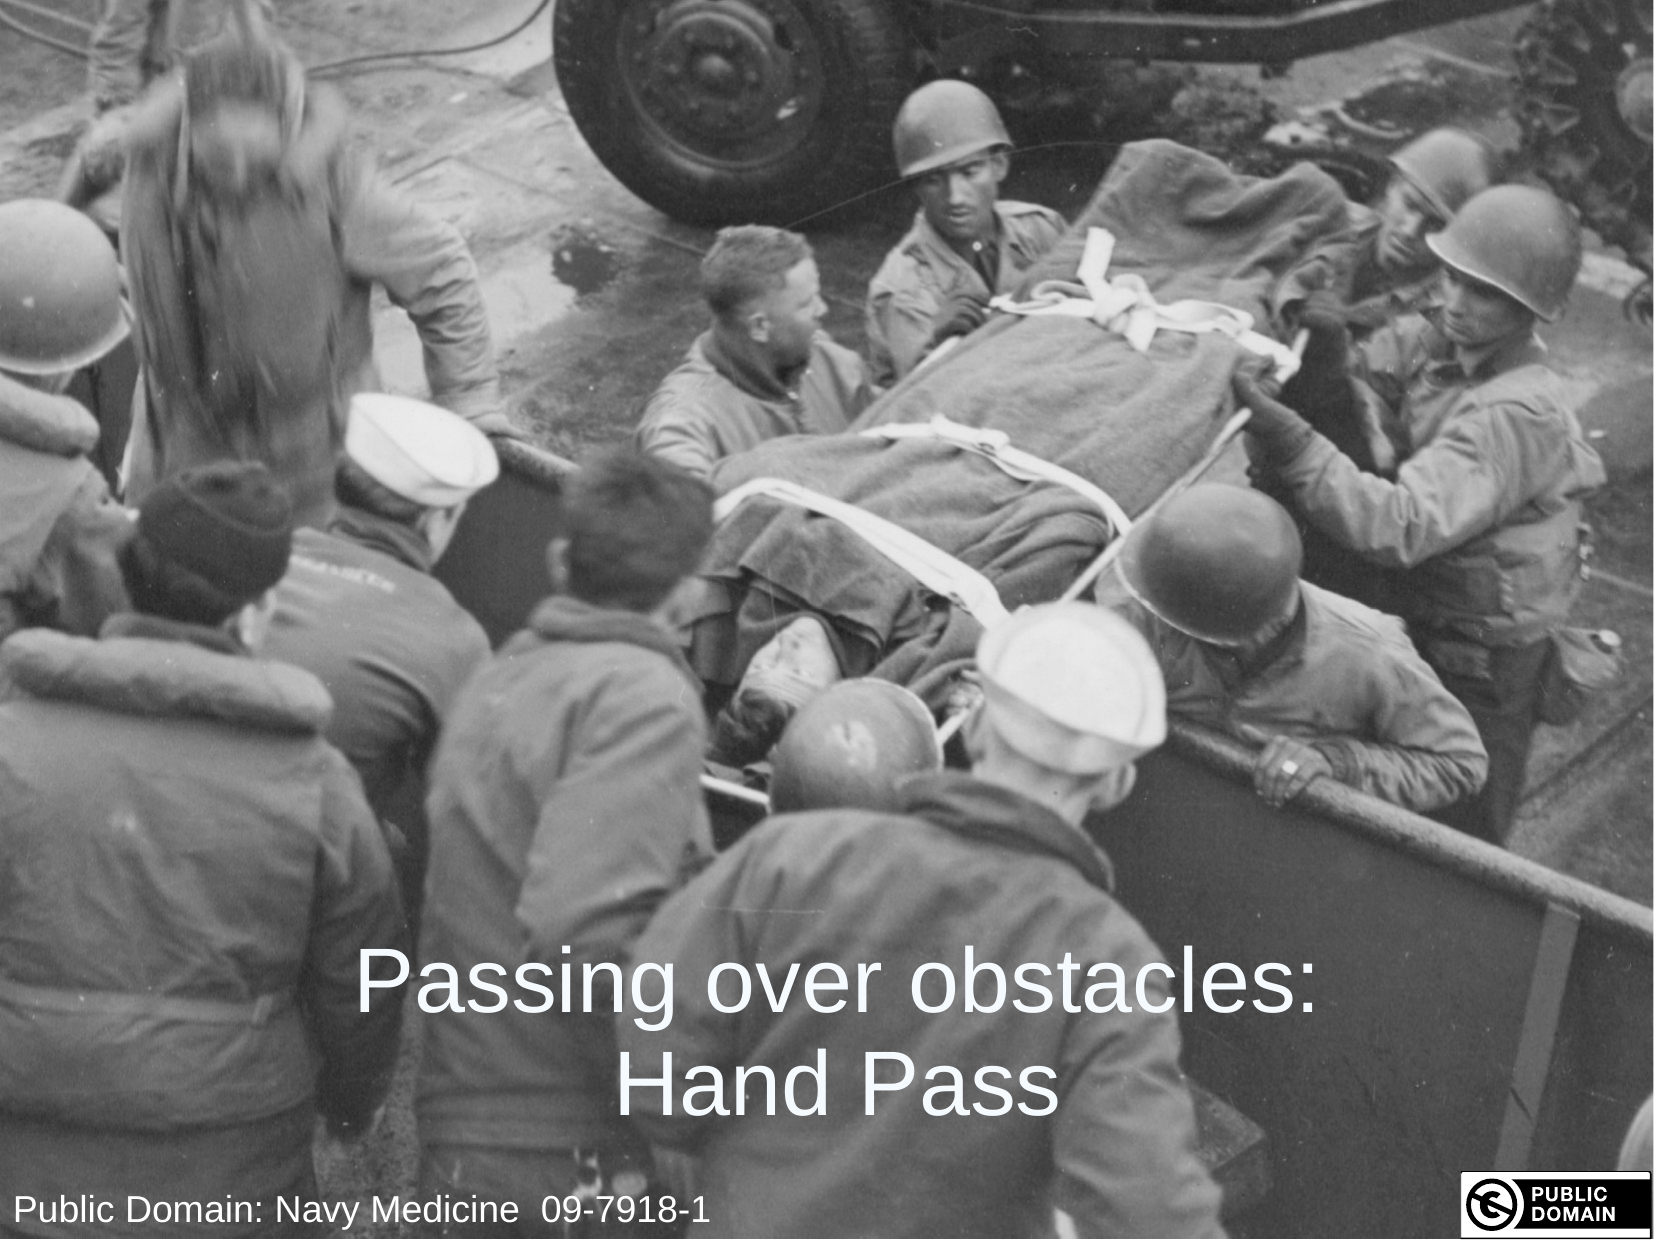

# Passing over obstacles: Hand Pass
Public Domain: Navy Medicine 09-7918-1